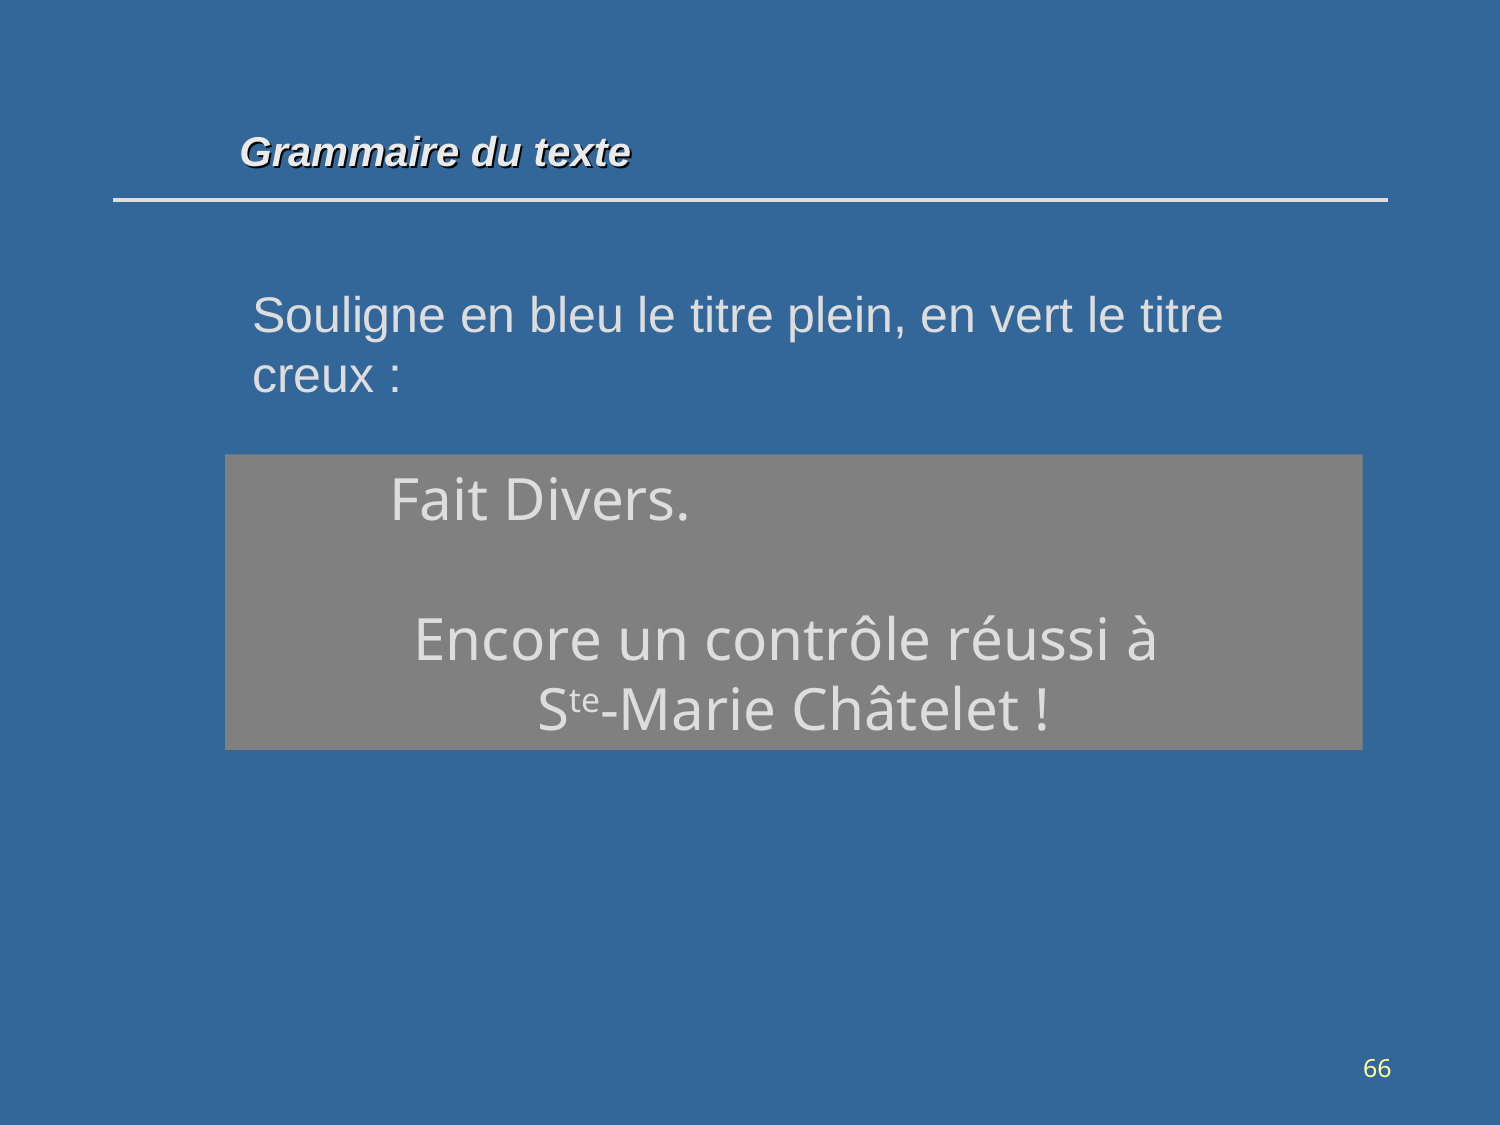

Grammaire du texte
Souligne en bleu le titre plein, en vert le titre creux :
	Fait Divers.
Encore un contrôle réussi à
Ste-Marie Châtelet !
66